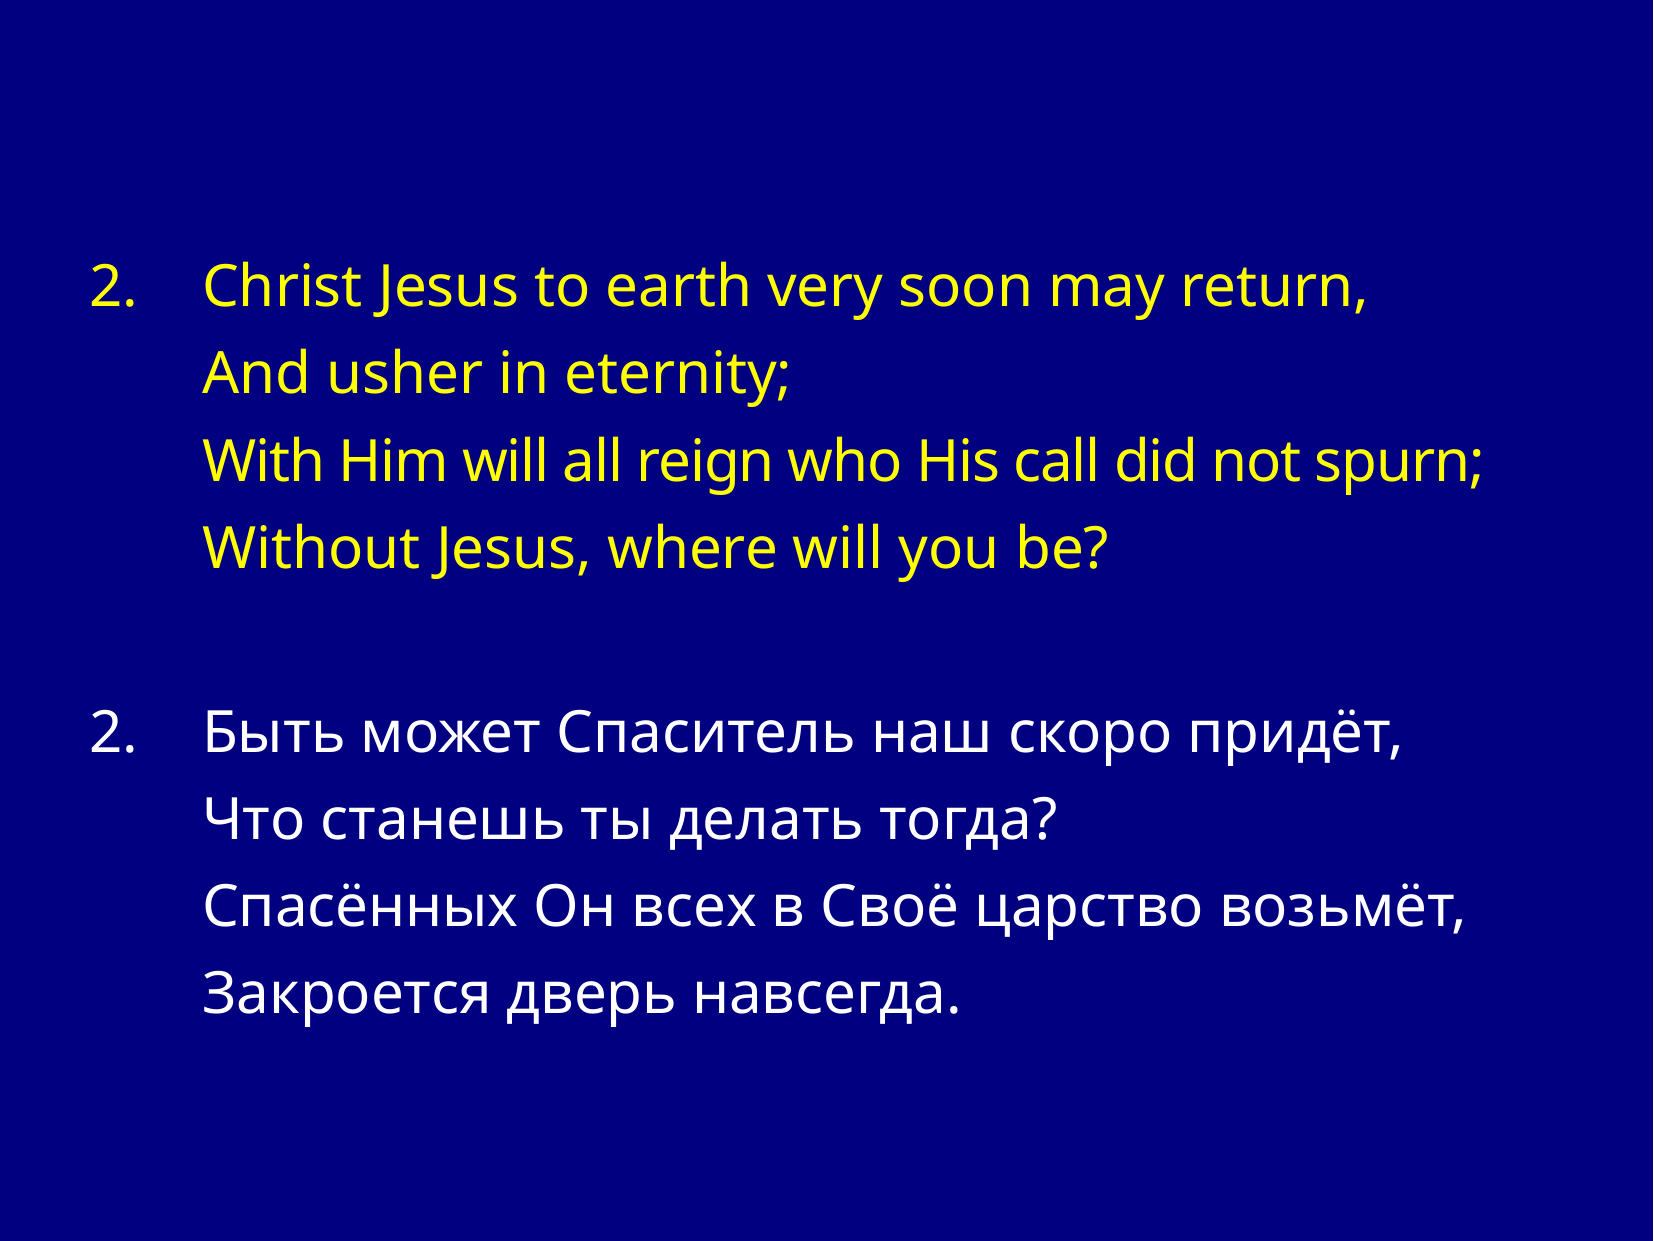

2.	Christ Jesus to earth very soon may return,
	And usher in eternity;
	With Him will all reign who His call did not spurn;
	Without Jesus, where will you be?
2.	Быть может Спаситель наш скоро придёт,
	Что станешь ты делать тогда?
	Спасённых Он всех в Своё царство возьмёт,
	Закроется дверь навсегда.